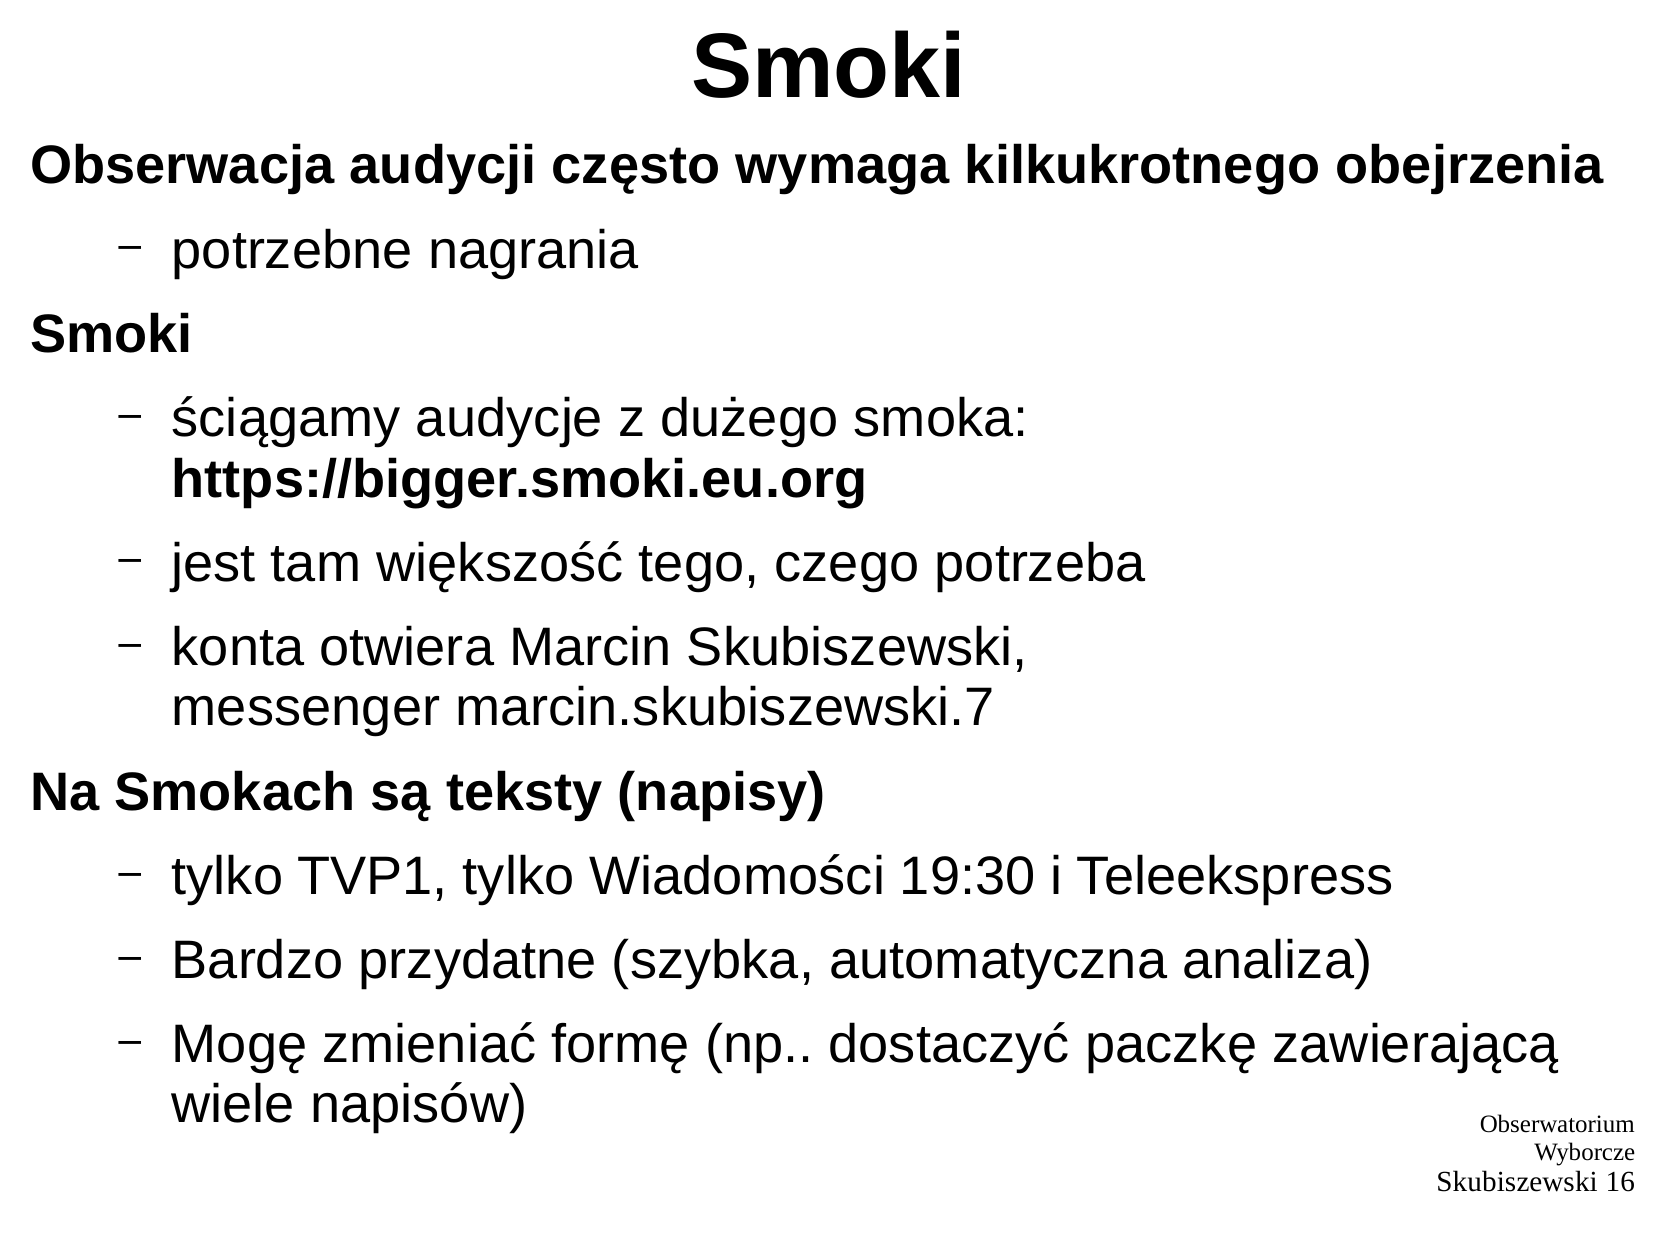

# Smoki
Obserwacja audycji często wymaga kilkukrotnego obejrzenia
potrzebne nagrania
Smoki
ściągamy audycje z dużego smoka: https://bigger.smoki.eu.org
jest tam większość tego, czego potrzeba
konta otwiera Marcin Skubiszewski,
messenger marcin.skubiszewski.7
Na Smokach są teksty (napisy)
tylko TVP1, tylko Wiadomości 19:30 i Teleekspress
Bardzo przydatne (szybka, automatyczna analiza)
Mogę zmieniać formę (np.. dostaczyć paczkę zawierającą wiele napisów)
16